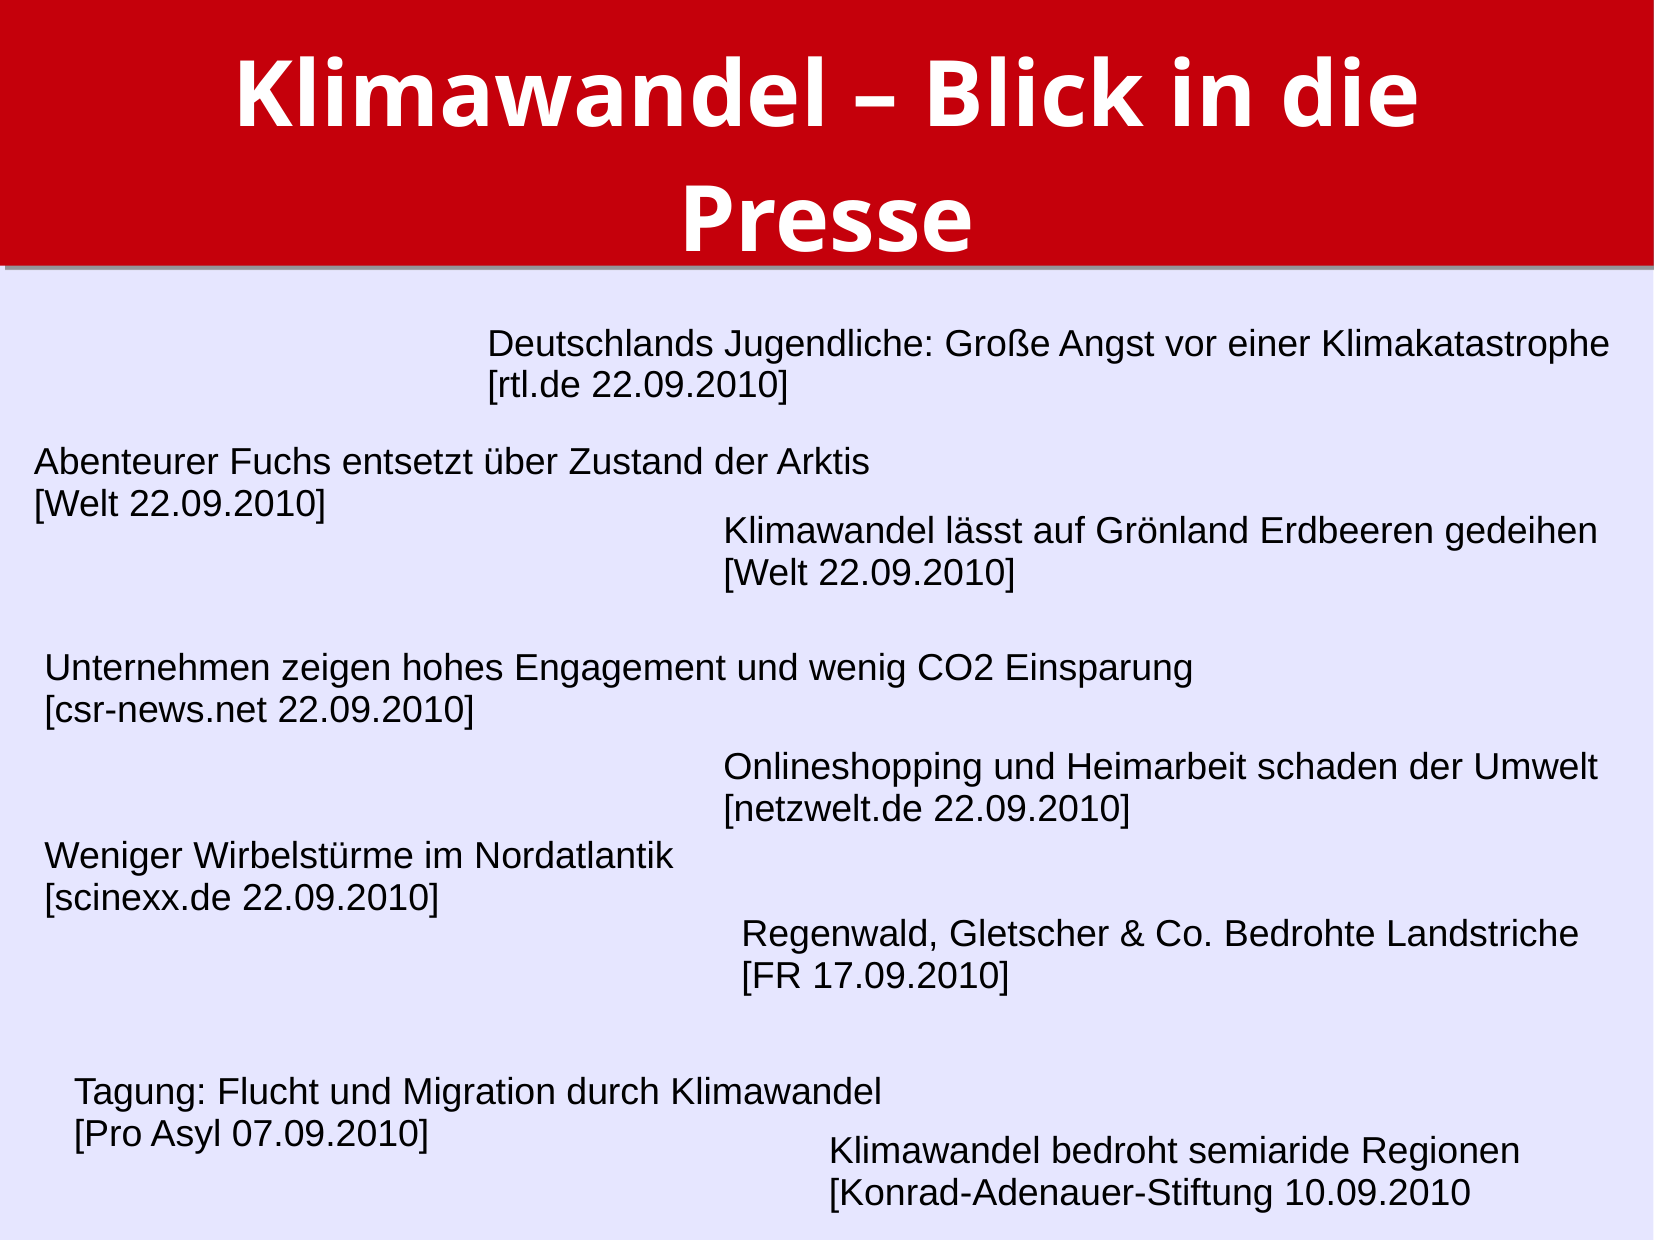

# Klimawandel – Blick in die Presse
Deutschlands Jugendliche: Große Angst vor einer Klimakatastrophe
[rtl.de 22.09.2010]
Abenteurer Fuchs entsetzt über Zustand der Arktis
[Welt 22.09.2010]
Klimawandel lässt auf Grönland Erdbeeren gedeihen
[Welt 22.09.2010]
Unternehmen zeigen hohes Engagement und wenig CO2 Einsparung
[csr-news.net 22.09.2010]
Onlineshopping und Heimarbeit schaden der Umwelt
[netzwelt.de 22.09.2010]
Weniger Wirbelstürme im Nordatlantik
[scinexx.de 22.09.2010]
Regenwald, Gletscher & Co. Bedrohte Landstriche
[FR 17.09.2010]
Tagung: Flucht und Migration durch Klimawandel
[Pro Asyl 07.09.2010]
Klimawandel bedroht semiaride Regionen
[Konrad-Adenauer-Stiftung 10.09.2010